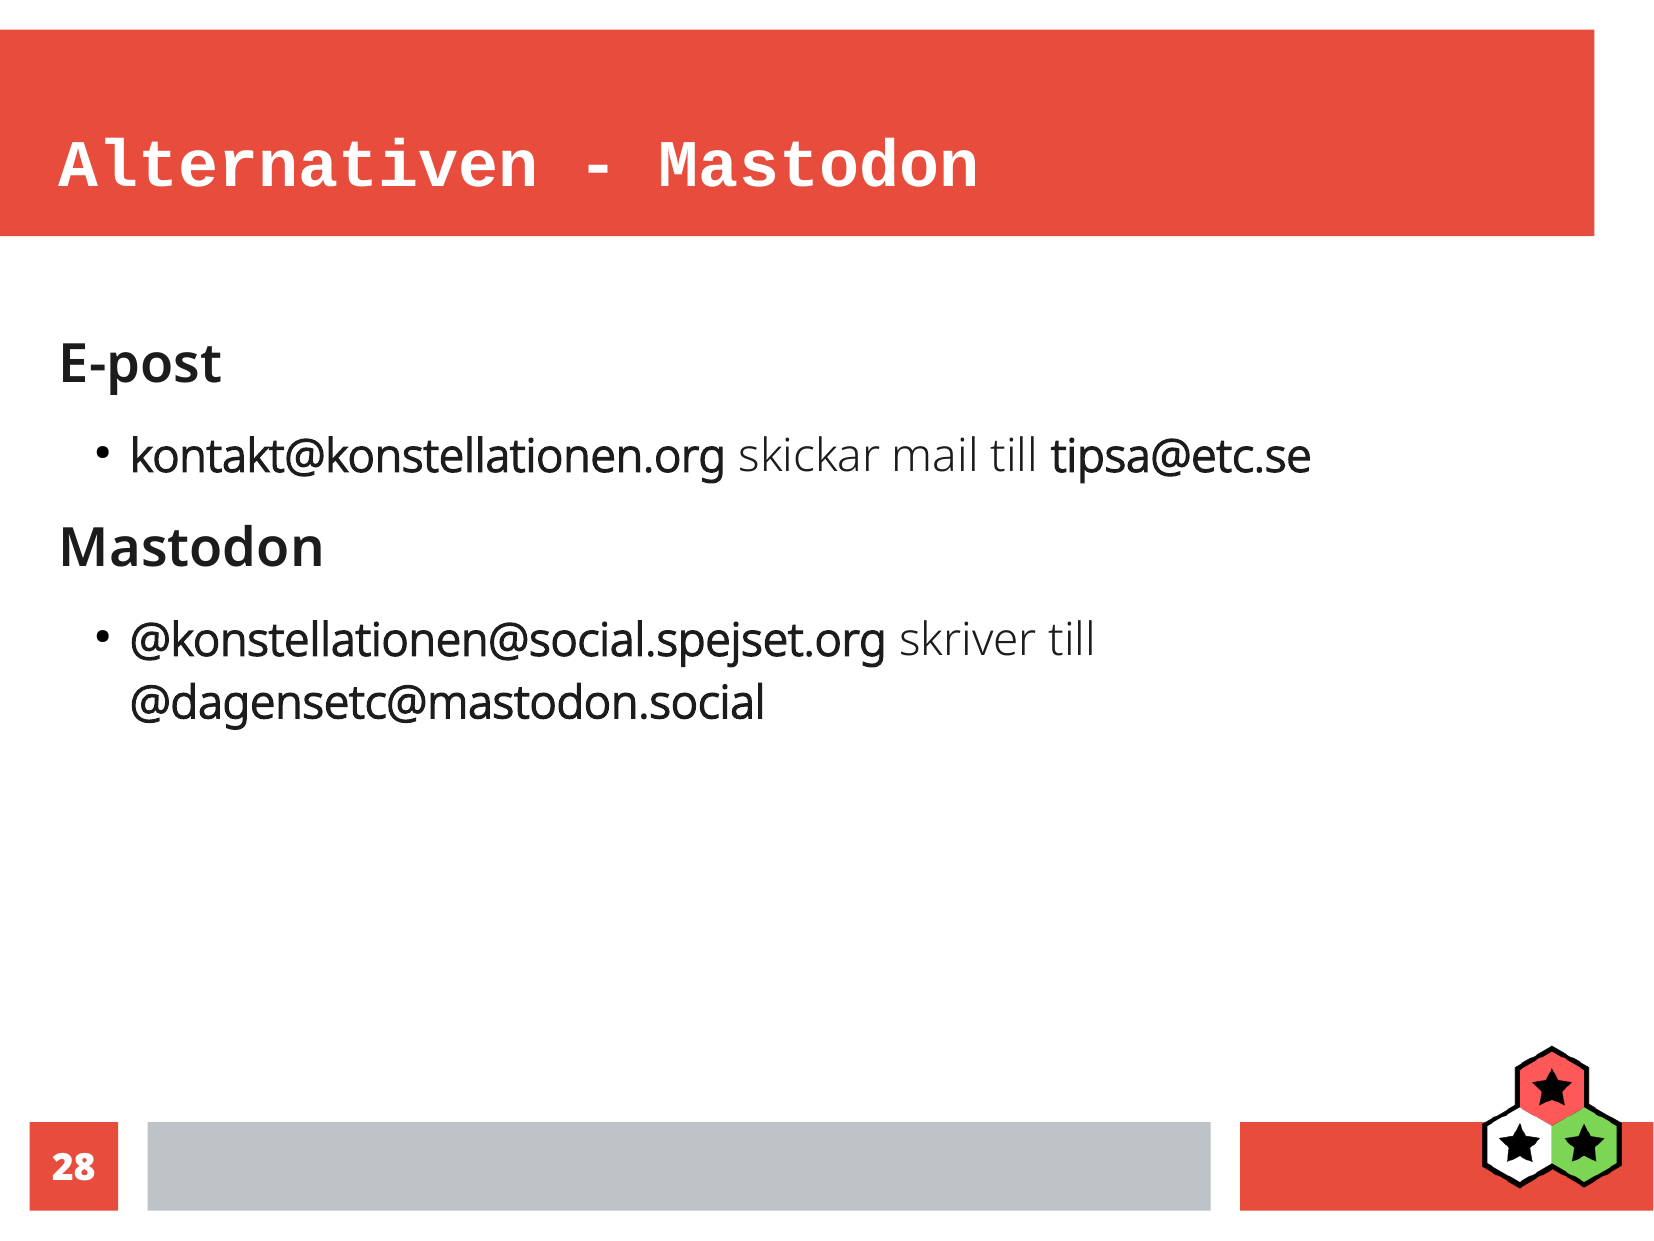

# Alternativen - Mastodon
E-post
kontakt@konstellationen.org skickar mail till tipsa@etc.se
Mastodon
@konstellationen@social.spejset.org skriver till @dagensetc@mastodon.social
28